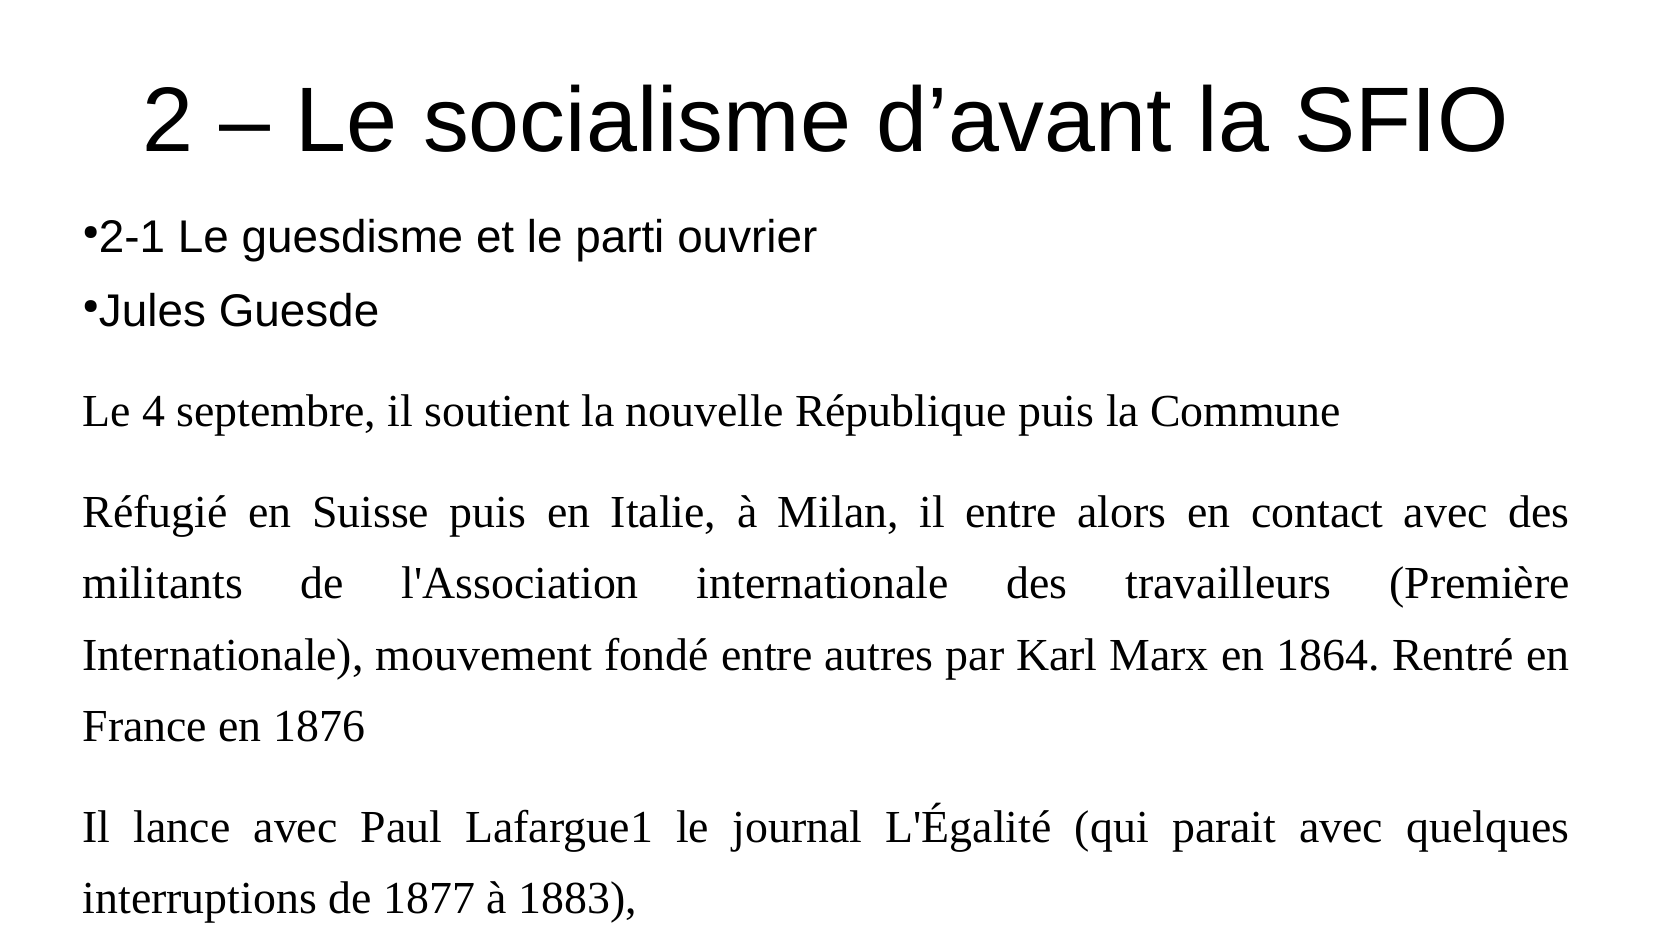

# 2 – Le socialisme d’avant la SFIO
2-1 Le guesdisme et le parti ouvrier
Jules Guesde
Le 4 septembre, il soutient la nouvelle République puis la Commune
Réfugié en Suisse puis en Italie, à Milan, il entre alors en contact avec des militants de l'Association internationale des travailleurs (Première Internationale), mouvement fondé entre autres par Karl Marx en 1864. Rentré en France en 1876
Il lance avec Paul Lafargue1 le journal L'Égalité (qui parait avec quelques interruptions de 1877 à 1883),